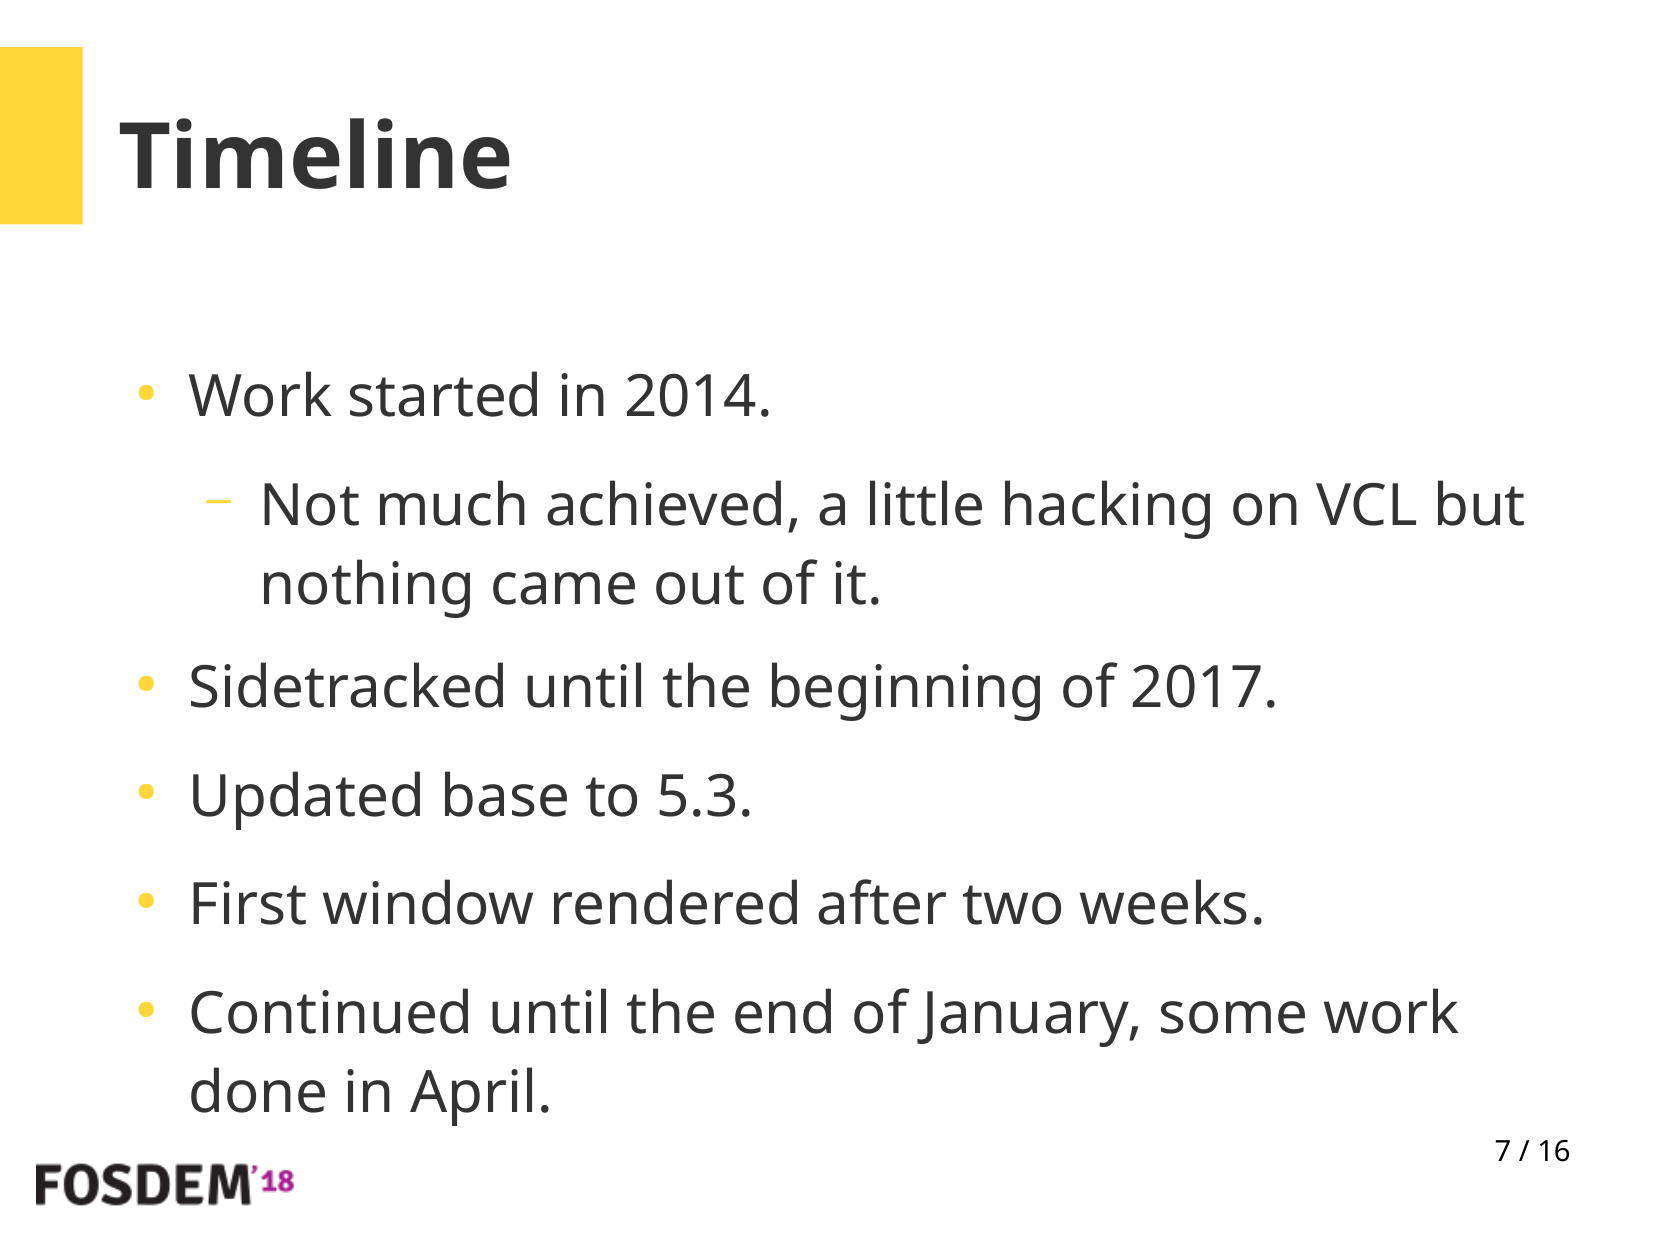

# Timeline
Work started in 2014.
Not much achieved, a little hacking on VCL but nothing came out of it.
Sidetracked until the beginning of 2017.
Updated base to 5.3.
First window rendered after two weeks.
Continued until the end of January, some work done in April.
7